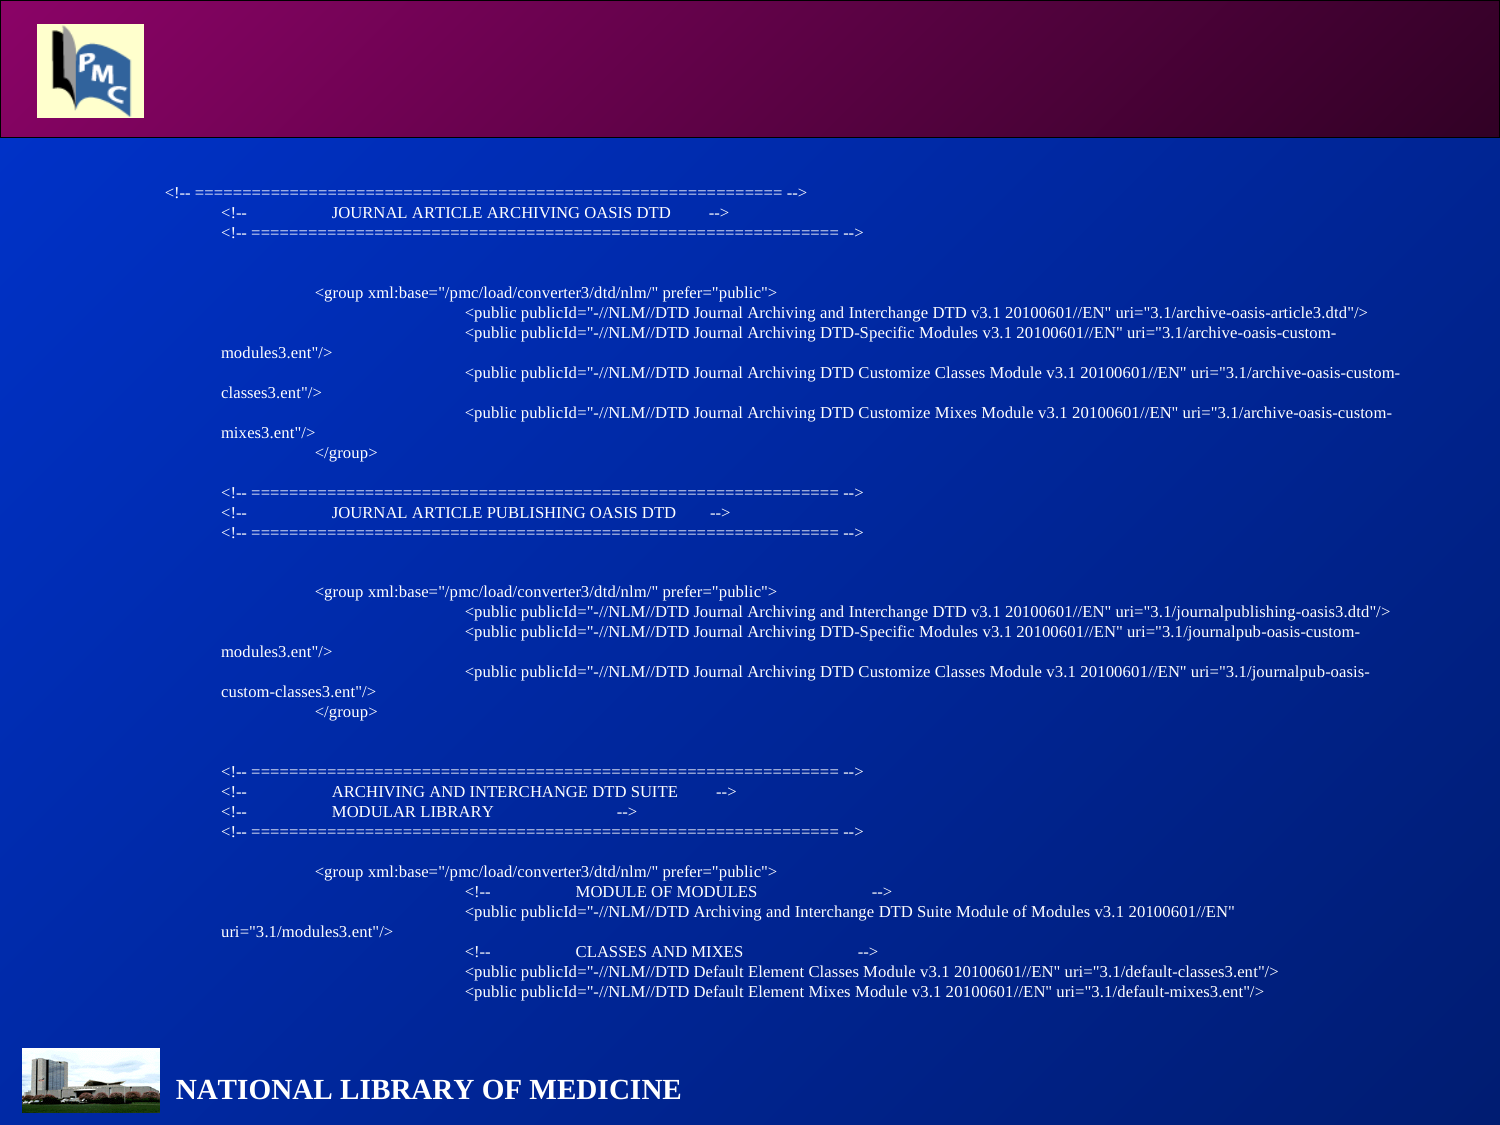

#
<!-- ============================================================== -->
<!-- JOURNAL ARTICLE ARCHIVING OASIS DTD -->
<!-- ============================================================== -->
	<group xml:base="/pmc/load/converter3/dtd/nlm/" prefer="public">
		<public publicId="-//NLM//DTD Journal Archiving and Interchange DTD v3.1 20100601//EN" uri="3.1/archive-oasis-article3.dtd"/>
		<public publicId="-//NLM//DTD Journal Archiving DTD-Specific Modules v3.1 20100601//EN" uri="3.1/archive-oasis-custom-modules3.ent"/>
		<public publicId="-//NLM//DTD Journal Archiving DTD Customize Classes Module v3.1 20100601//EN" uri="3.1/archive-oasis-custom-classes3.ent"/>
		<public publicId="-//NLM//DTD Journal Archiving DTD Customize Mixes Module v3.1 20100601//EN" uri="3.1/archive-oasis-custom-mixes3.ent"/>
	</group>
<!-- ============================================================== -->
<!-- JOURNAL ARTICLE PUBLISHING OASIS DTD -->
<!-- ============================================================== -->
	<group xml:base="/pmc/load/converter3/dtd/nlm/" prefer="public">
		<public publicId="-//NLM//DTD Journal Archiving and Interchange DTD v3.1 20100601//EN" uri="3.1/journalpublishing-oasis3.dtd"/>
		<public publicId="-//NLM//DTD Journal Archiving DTD-Specific Modules v3.1 20100601//EN" uri="3.1/journalpub-oasis-custom-modules3.ent"/>
		<public publicId="-//NLM//DTD Journal Archiving DTD Customize Classes Module v3.1 20100601//EN" uri="3.1/journalpub-oasis-custom-classes3.ent"/>
	</group>
<!-- ============================================================== -->
<!-- ARCHIVING AND INTERCHANGE DTD SUITE -->
<!-- MODULAR LIBRARY -->
<!-- ============================================================== -->
	<group xml:base="/pmc/load/converter3/dtd/nlm/" prefer="public">
		<!-- MODULE OF MODULES -->
		<public publicId="-//NLM//DTD Archiving and Interchange DTD Suite Module of Modules v3.1 20100601//EN" uri="3.1/modules3.ent"/>
		<!-- CLASSES AND MIXES -->
		<public publicId="-//NLM//DTD Default Element Classes Module v3.1 20100601//EN" uri="3.1/default-classes3.ent"/>
		<public publicId="-//NLM//DTD Default Element Mixes Module v3.1 20100601//EN" uri="3.1/default-mixes3.ent"/>